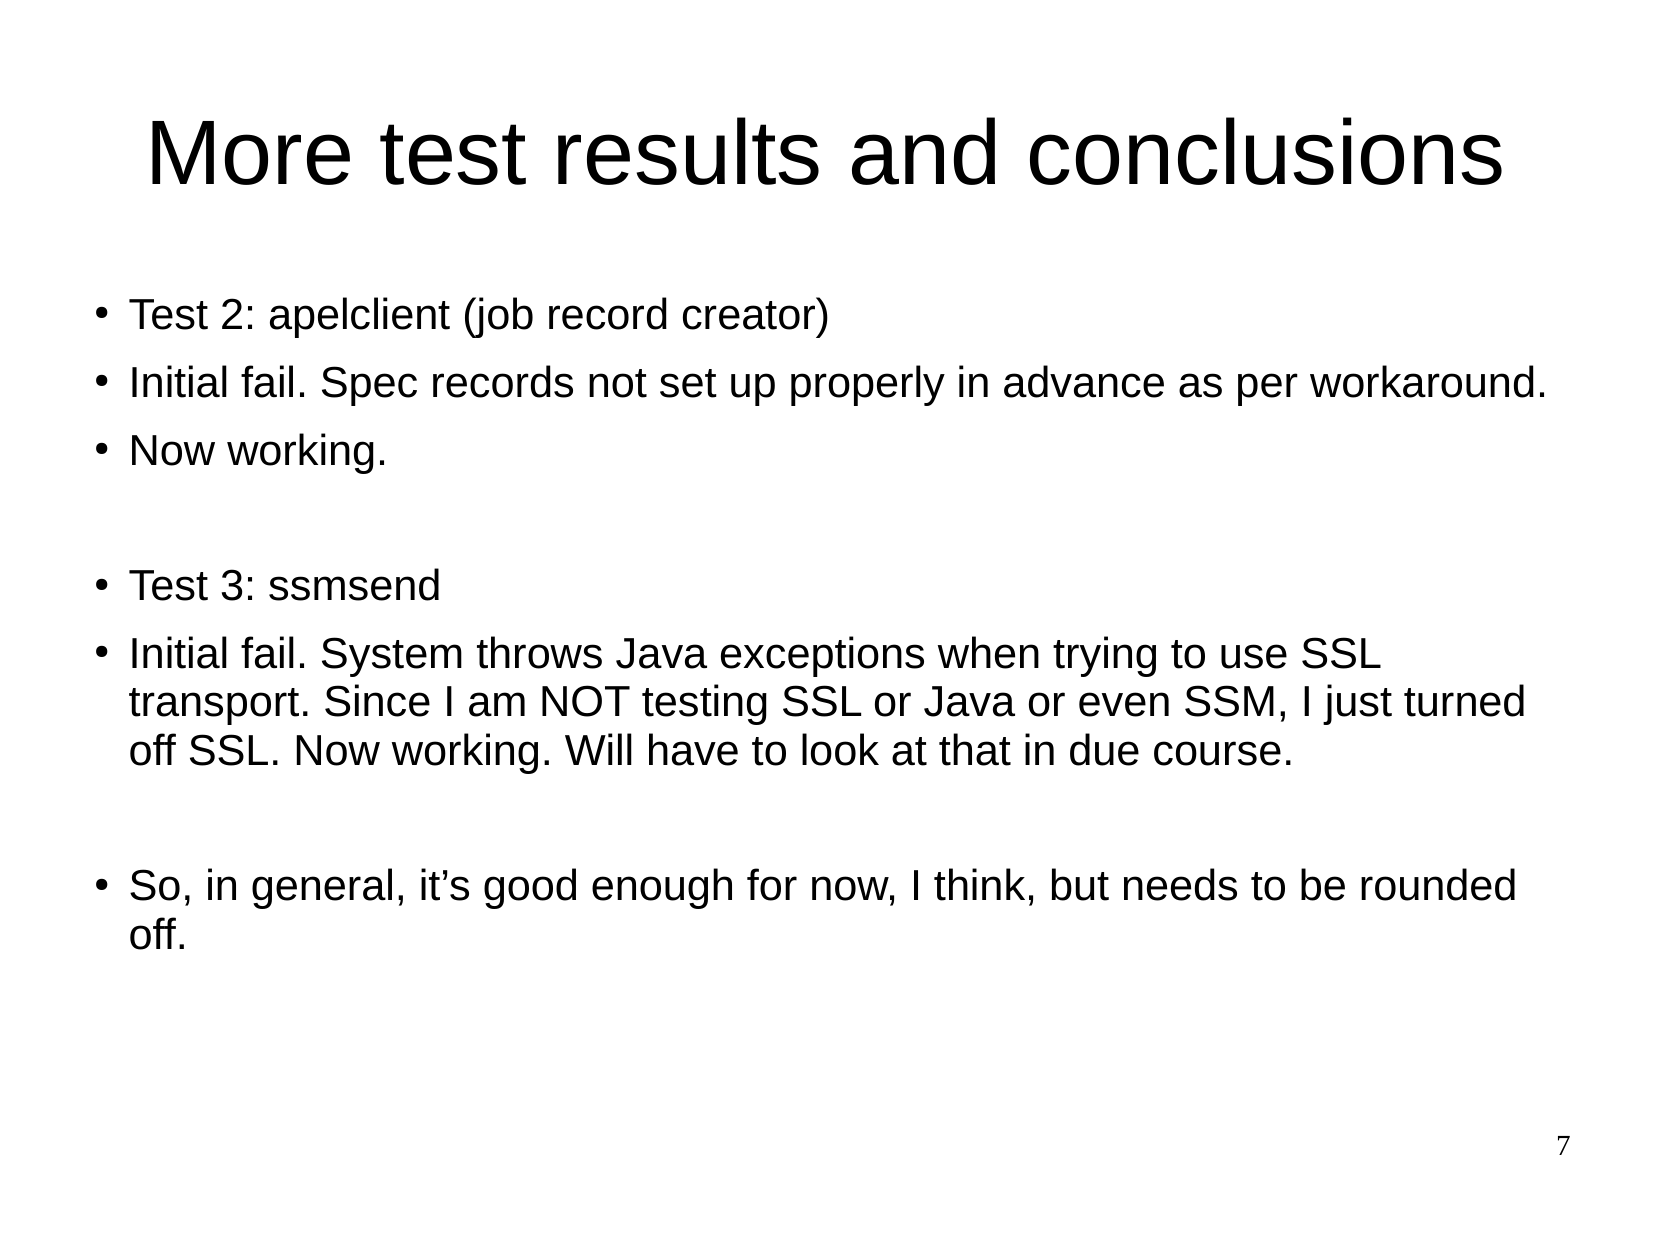

# More test results and conclusions
Test 2: apelclient (job record creator)
Initial fail. Spec records not set up properly in advance as per workaround.
Now working.
Test 3: ssmsend
Initial fail. System throws Java exceptions when trying to use SSL transport. Since I am NOT testing SSL or Java or even SSM, I just turned off SSL. Now working. Will have to look at that in due course.
So, in general, it’s good enough for now, I think, but needs to be rounded off.
7